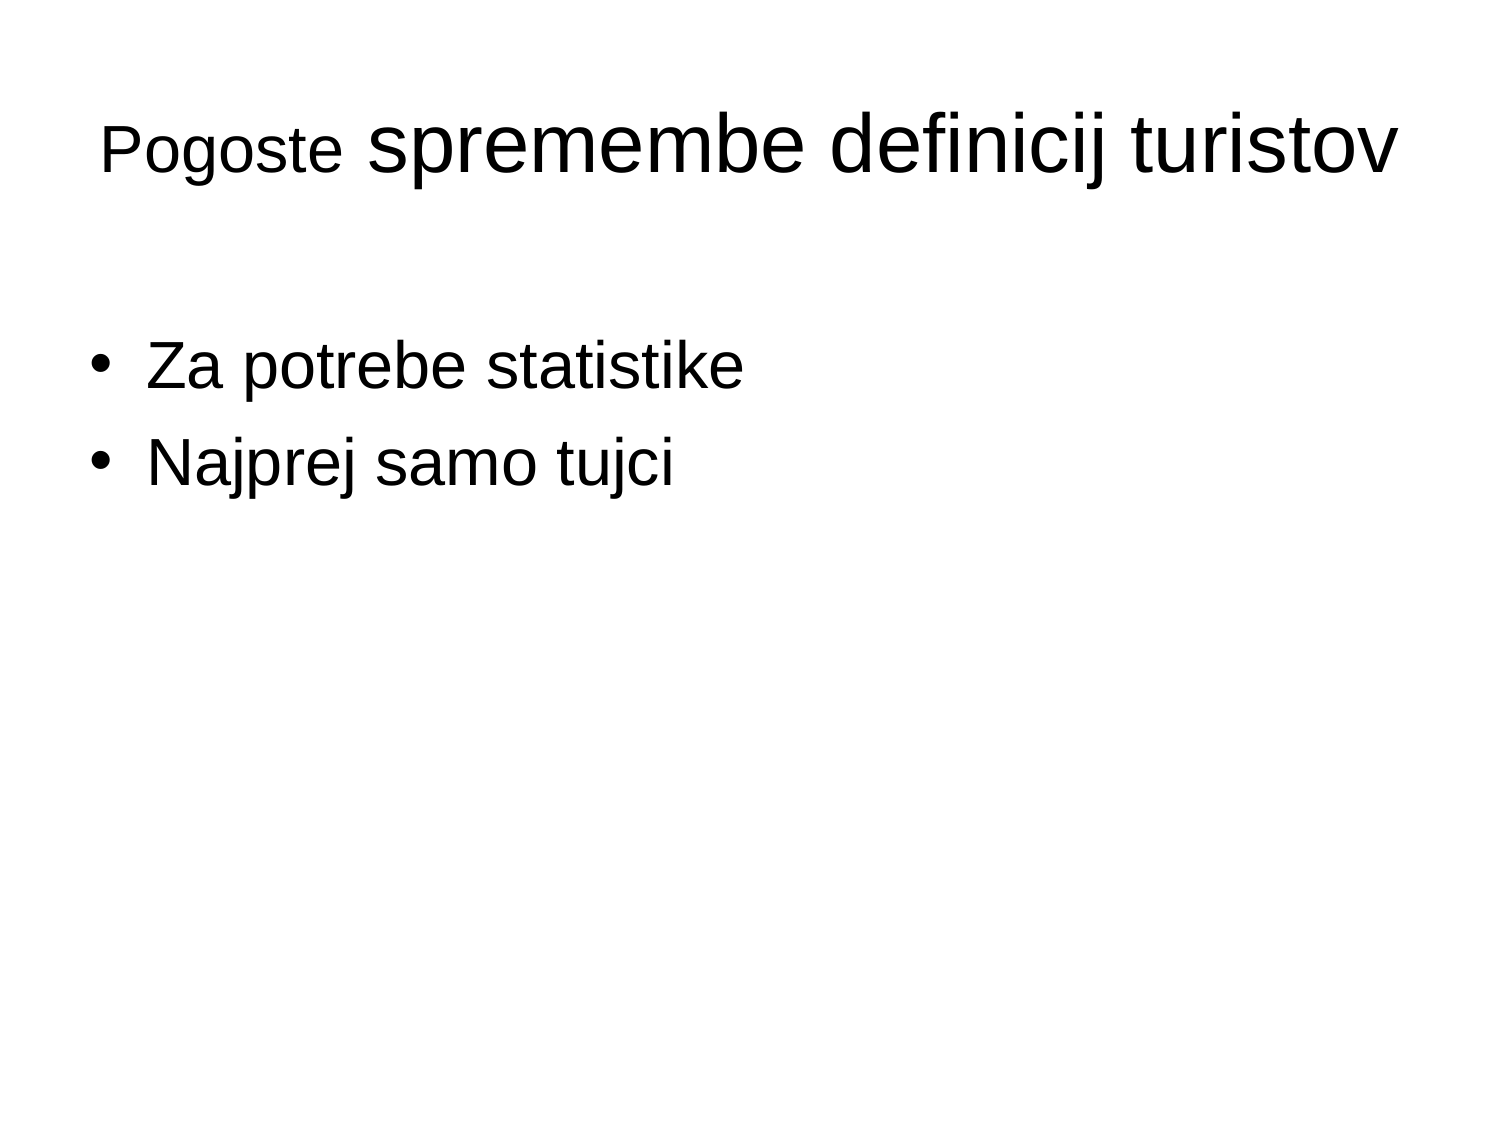

# Pogoste spremembe definicij turistov
Za potrebe statistike
Najprej samo tujci